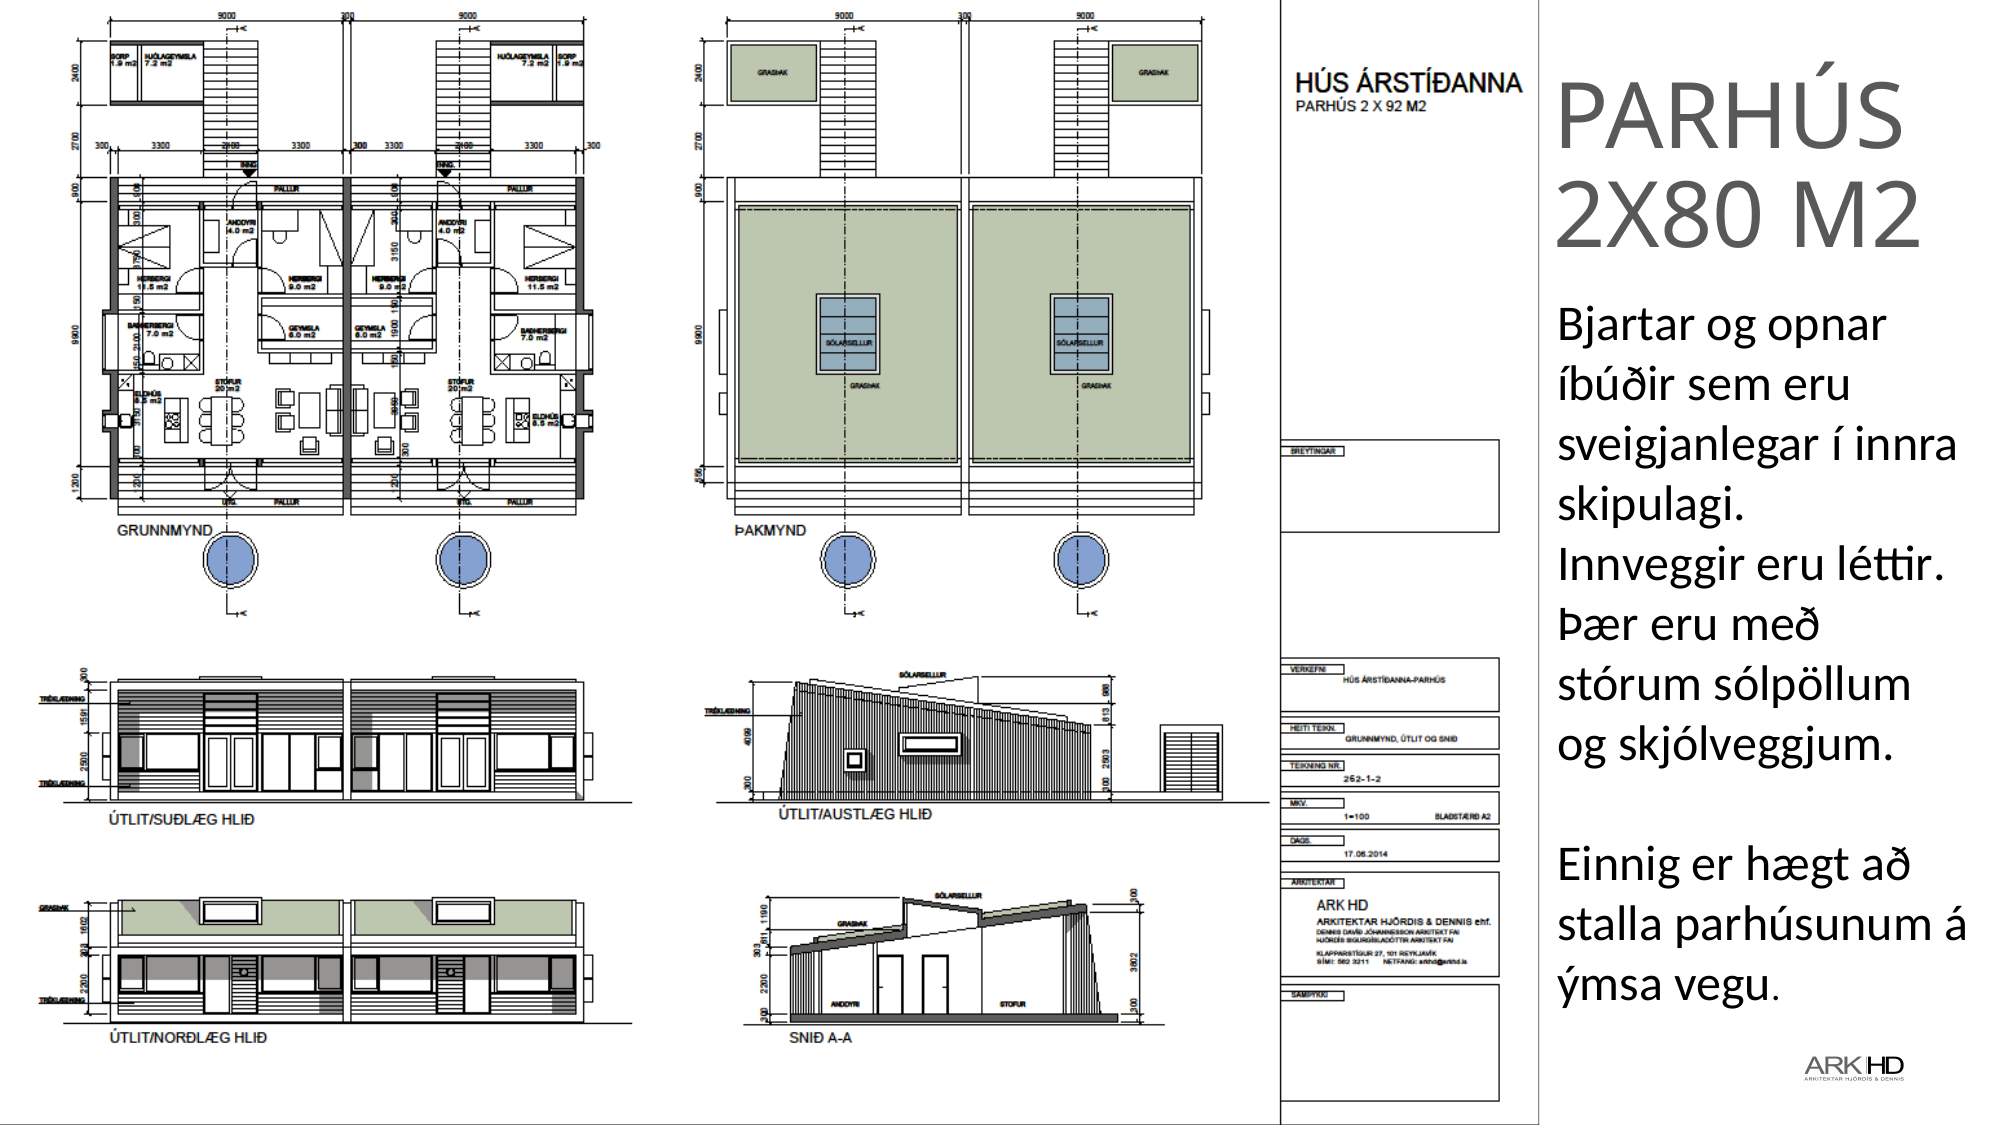

# PARHÚS 2X80 M2
Bjartar og opnar íbúðir sem eru sveigjanlegar í innra skipulagi.
Innveggir eru léttir.
Þær eru með stórum sólpöllum og skjólveggjum.
Einnig er hægt að stalla parhúsunum á ýmsa vegu.